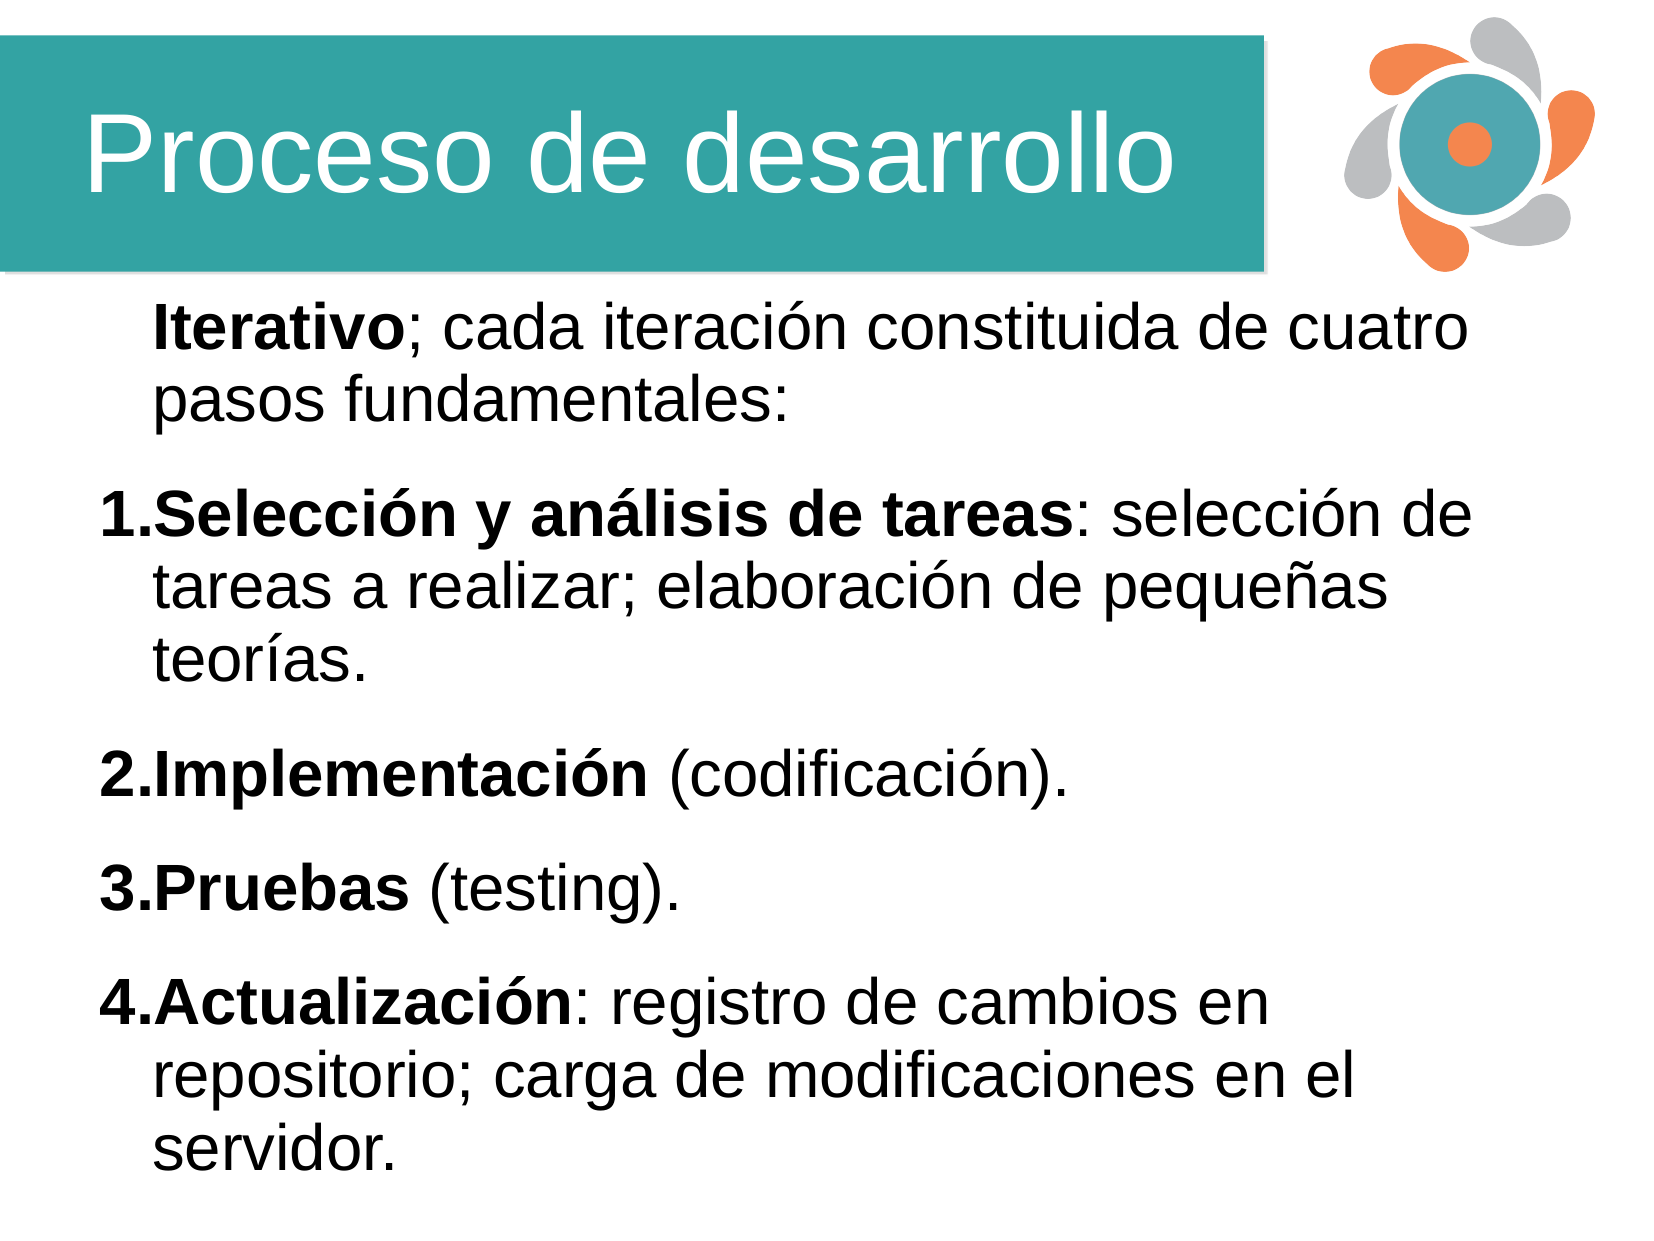

# Proceso de desarrollo
Iterativo; cada iteración constituida de cuatro pasos fundamentales:
Selección y análisis de tareas: selección de tareas a realizar; elaboración de pequeñas teorías.
Implementación (codificación).
Pruebas (testing).
Actualización: registro de cambios en repositorio; carga de modificaciones en el servidor.